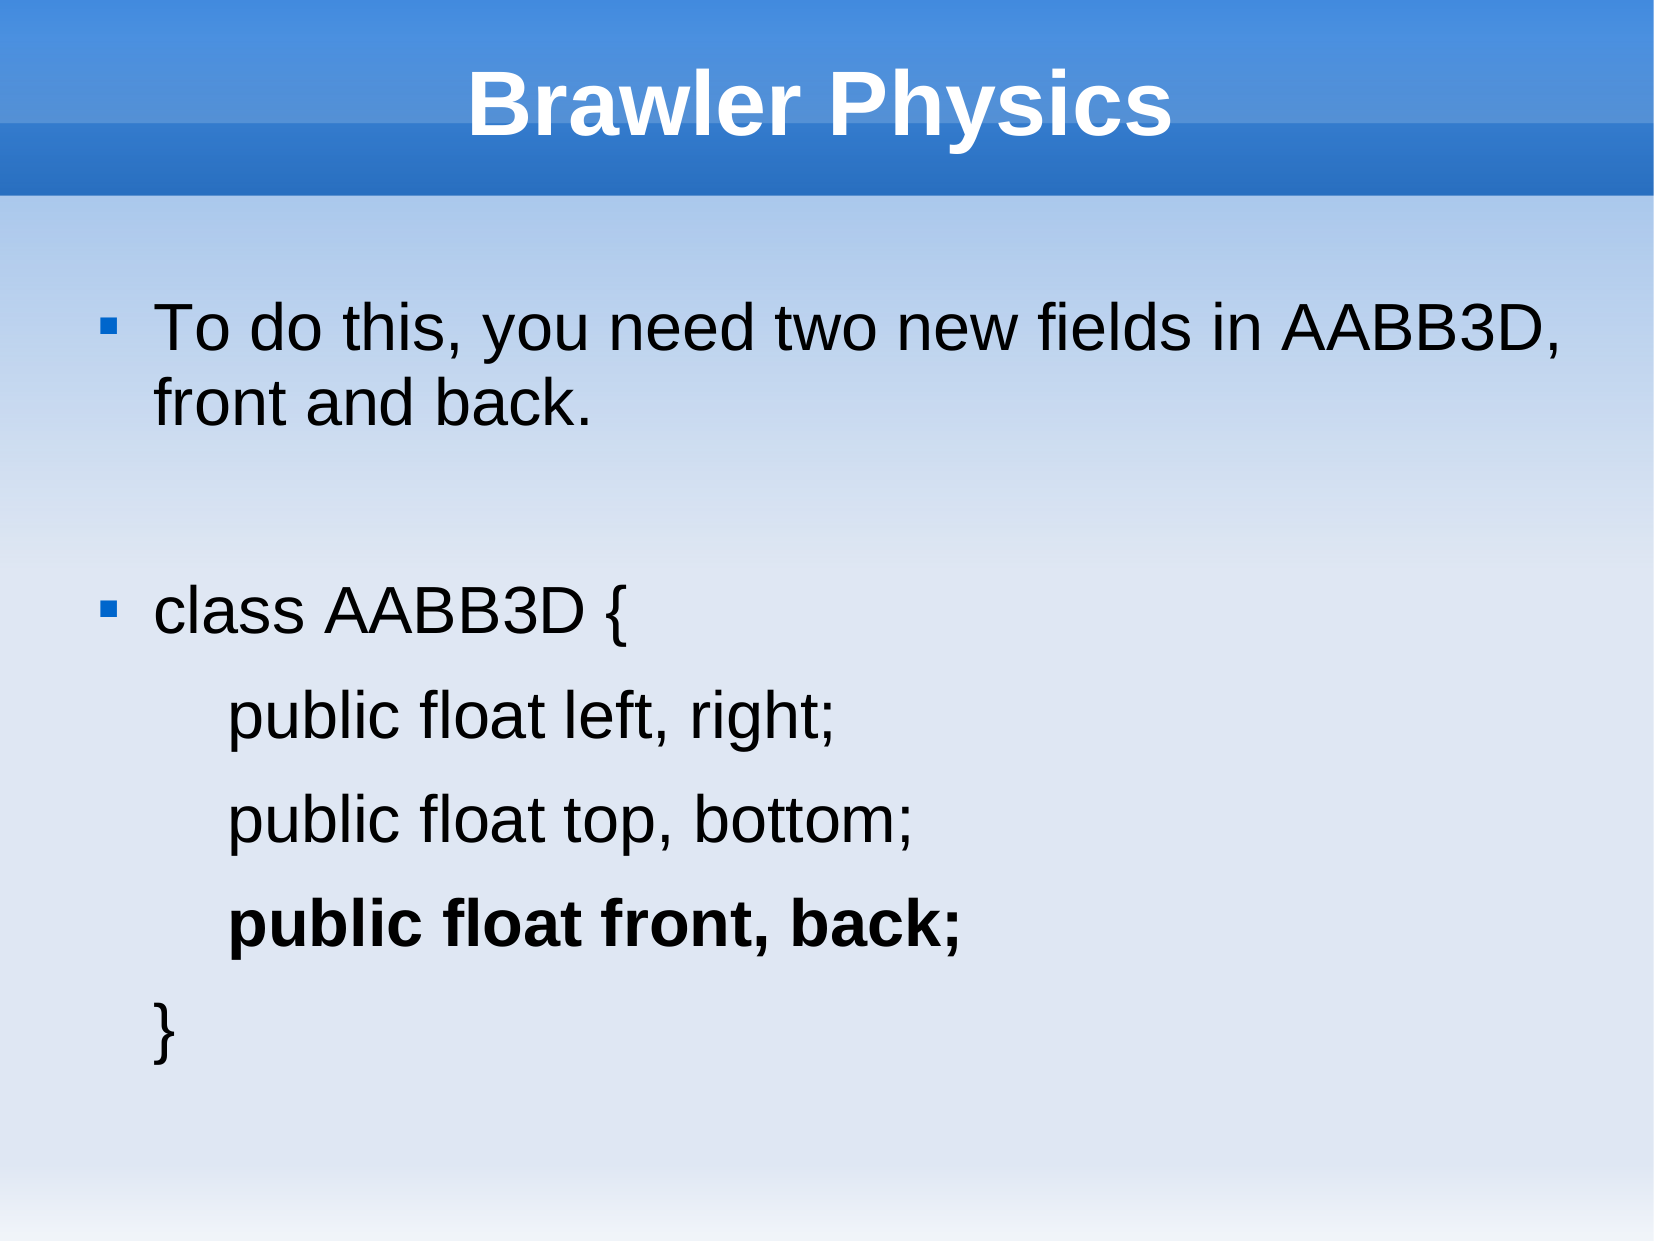

# Brawler Physics
To do this, you need two new fields in AABB3D, front and back.
class AABB3D {
 public float left, right;
 public float top, bottom;
 public float front, back;
}